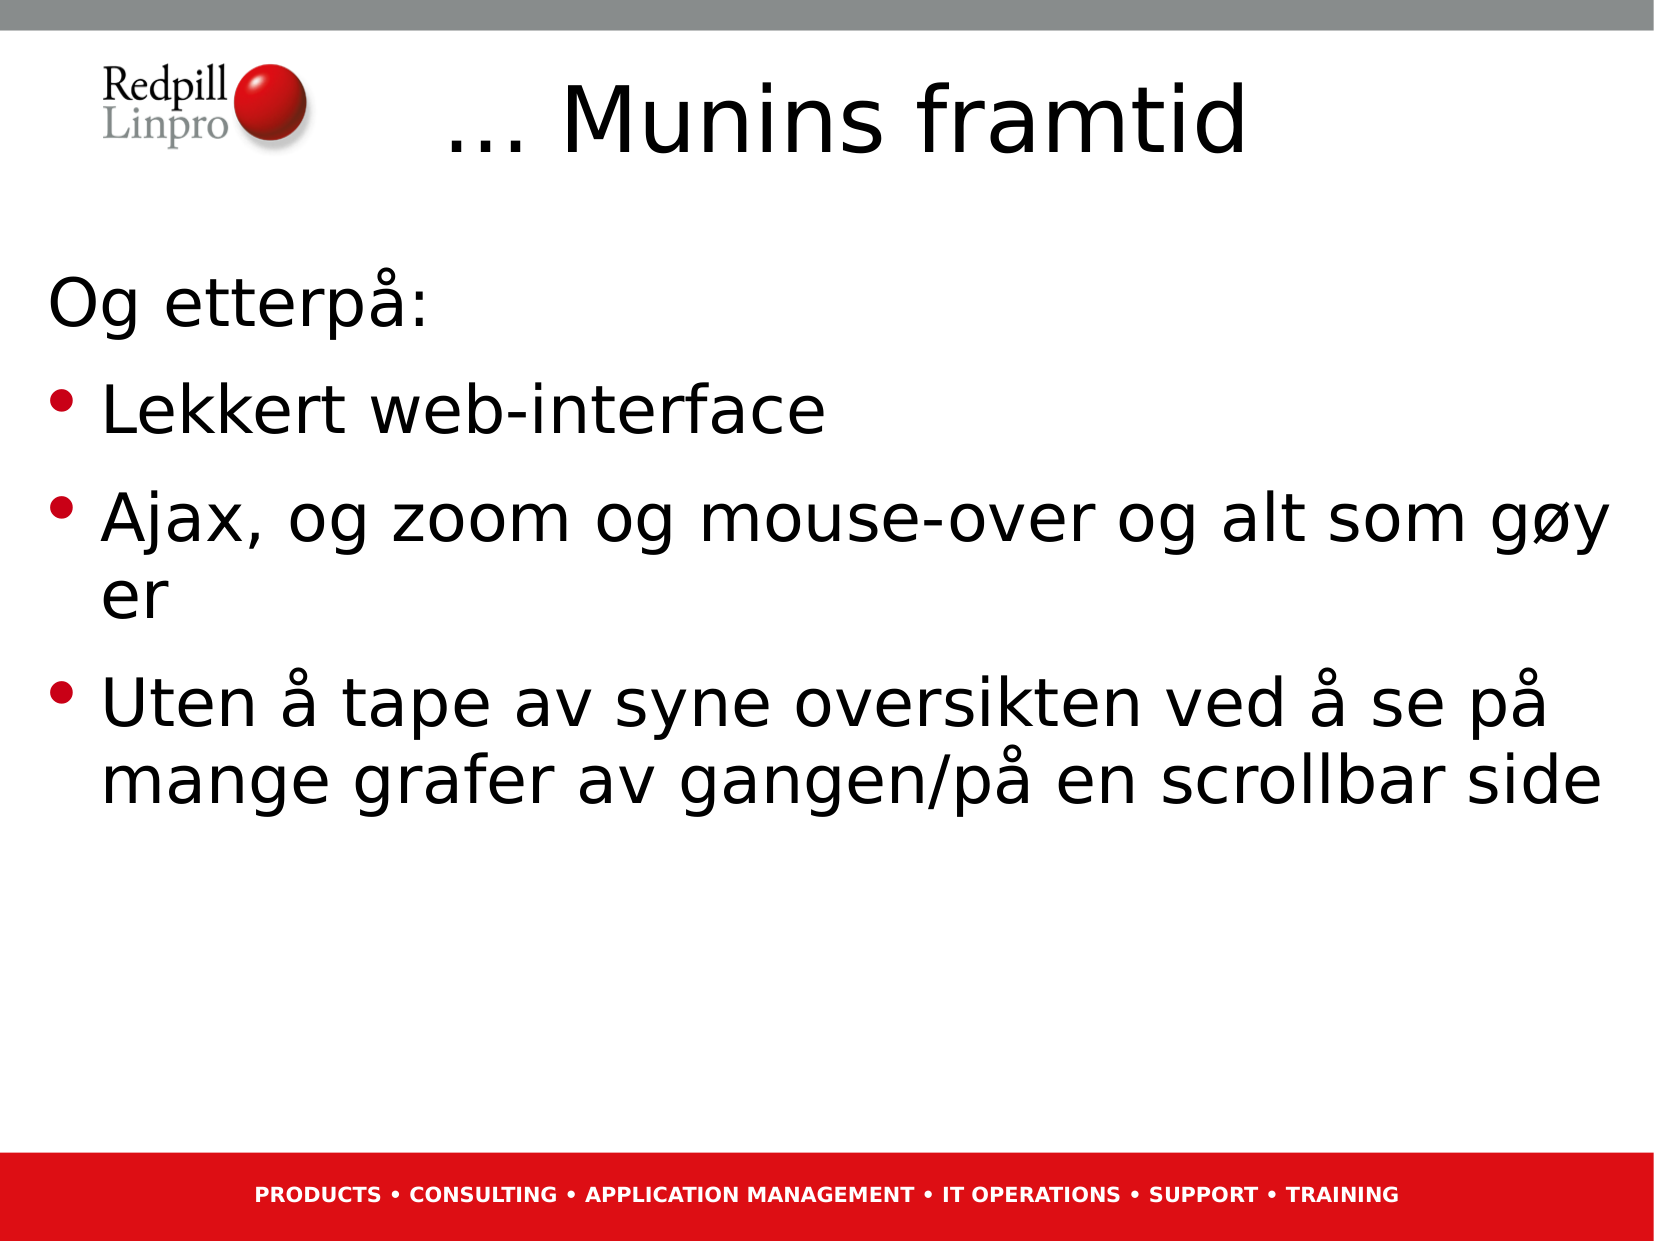

# ... Munins framtid
Og etterpå:
Lekkert web-interface
Ajax, og zoom og mouse-over og alt som gøy er
Uten å tape av syne oversikten ved å se på mange grafer av gangen/på en scrollbar side